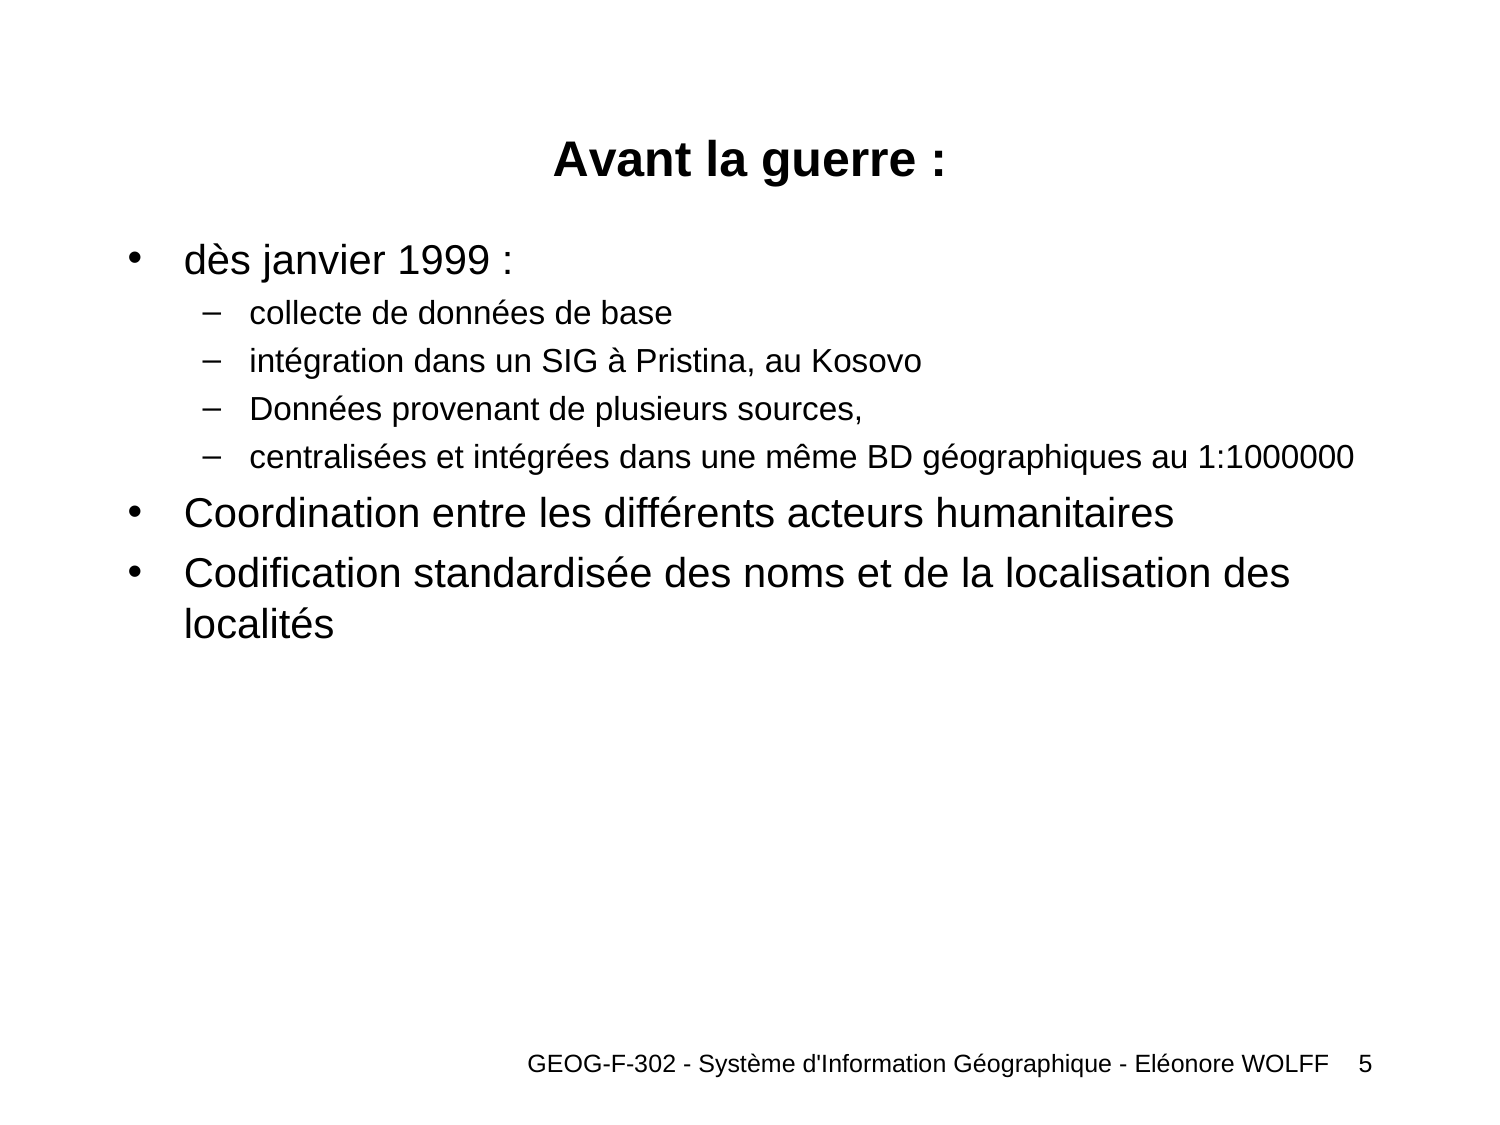

# Avant la guerre :
dès janvier 1999 :
collecte de données de base
intégration dans un SIG à Pristina, au Kosovo
Données provenant de plusieurs sources,
centralisées et intégrées dans une même BD géographiques au 1:1000000
Coordination entre les différents acteurs humanitaires
Codification standardisée des noms et de la localisation des localités
GEOG-F-302 - Système d'Information Géographique - Eléonore WOLFF